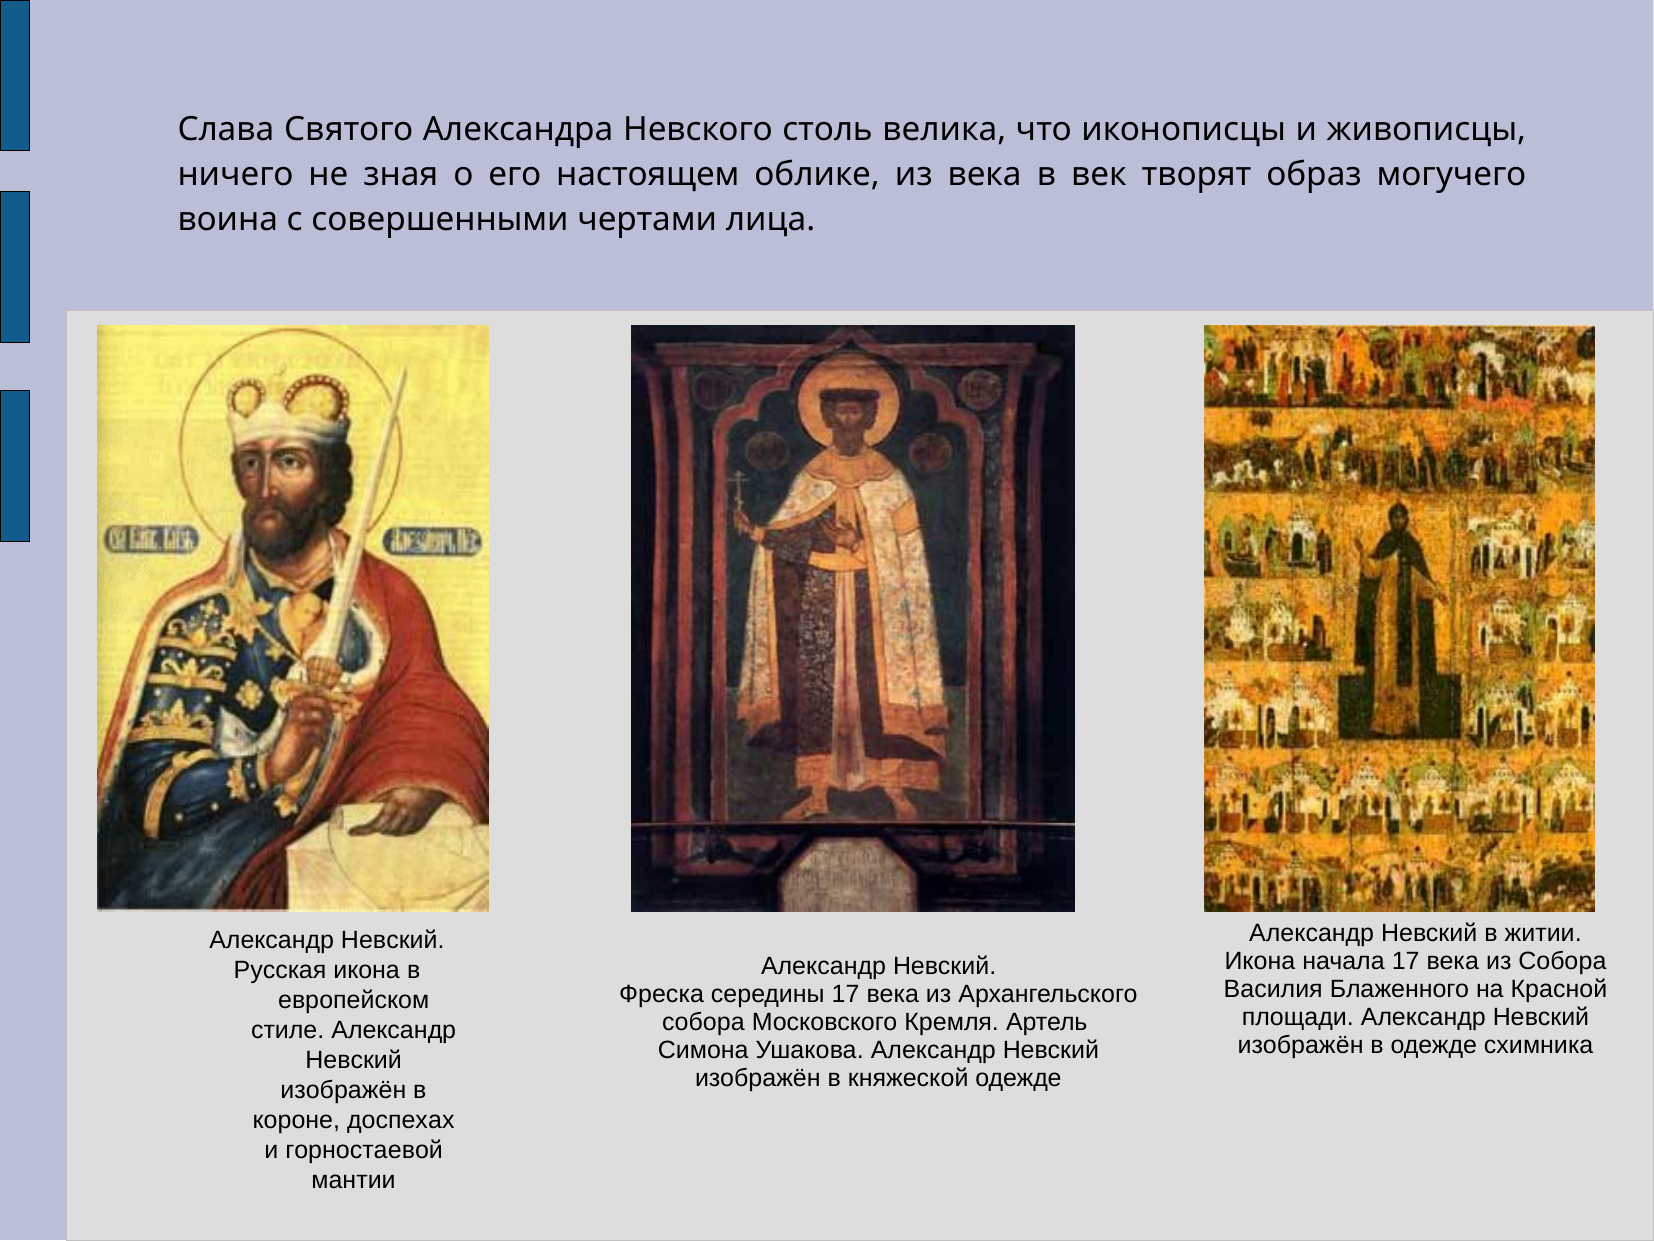

Слава Святого Александра Невского столь велика, что иконописцы и живописцы, ничего не зная о его настоящем облике, из века в век творят образ могучего воина с совершенными чертами лица.
Александр Невский в житии.
Икона начала 17 века из Собора Василия Блаженного на Красной площади. Александр Невский изображён в одежде схимника
# Александр Невский.
Русская икона в европейском стиле. Александр Невский изображён в короне, доспехах и горностаевой мантии
Александр Невский.
Фреска середины 17 века из Архангельского собора Московского Кремля. Артель Симона Ушакова. Александр Невский изображён в княжеской одежде